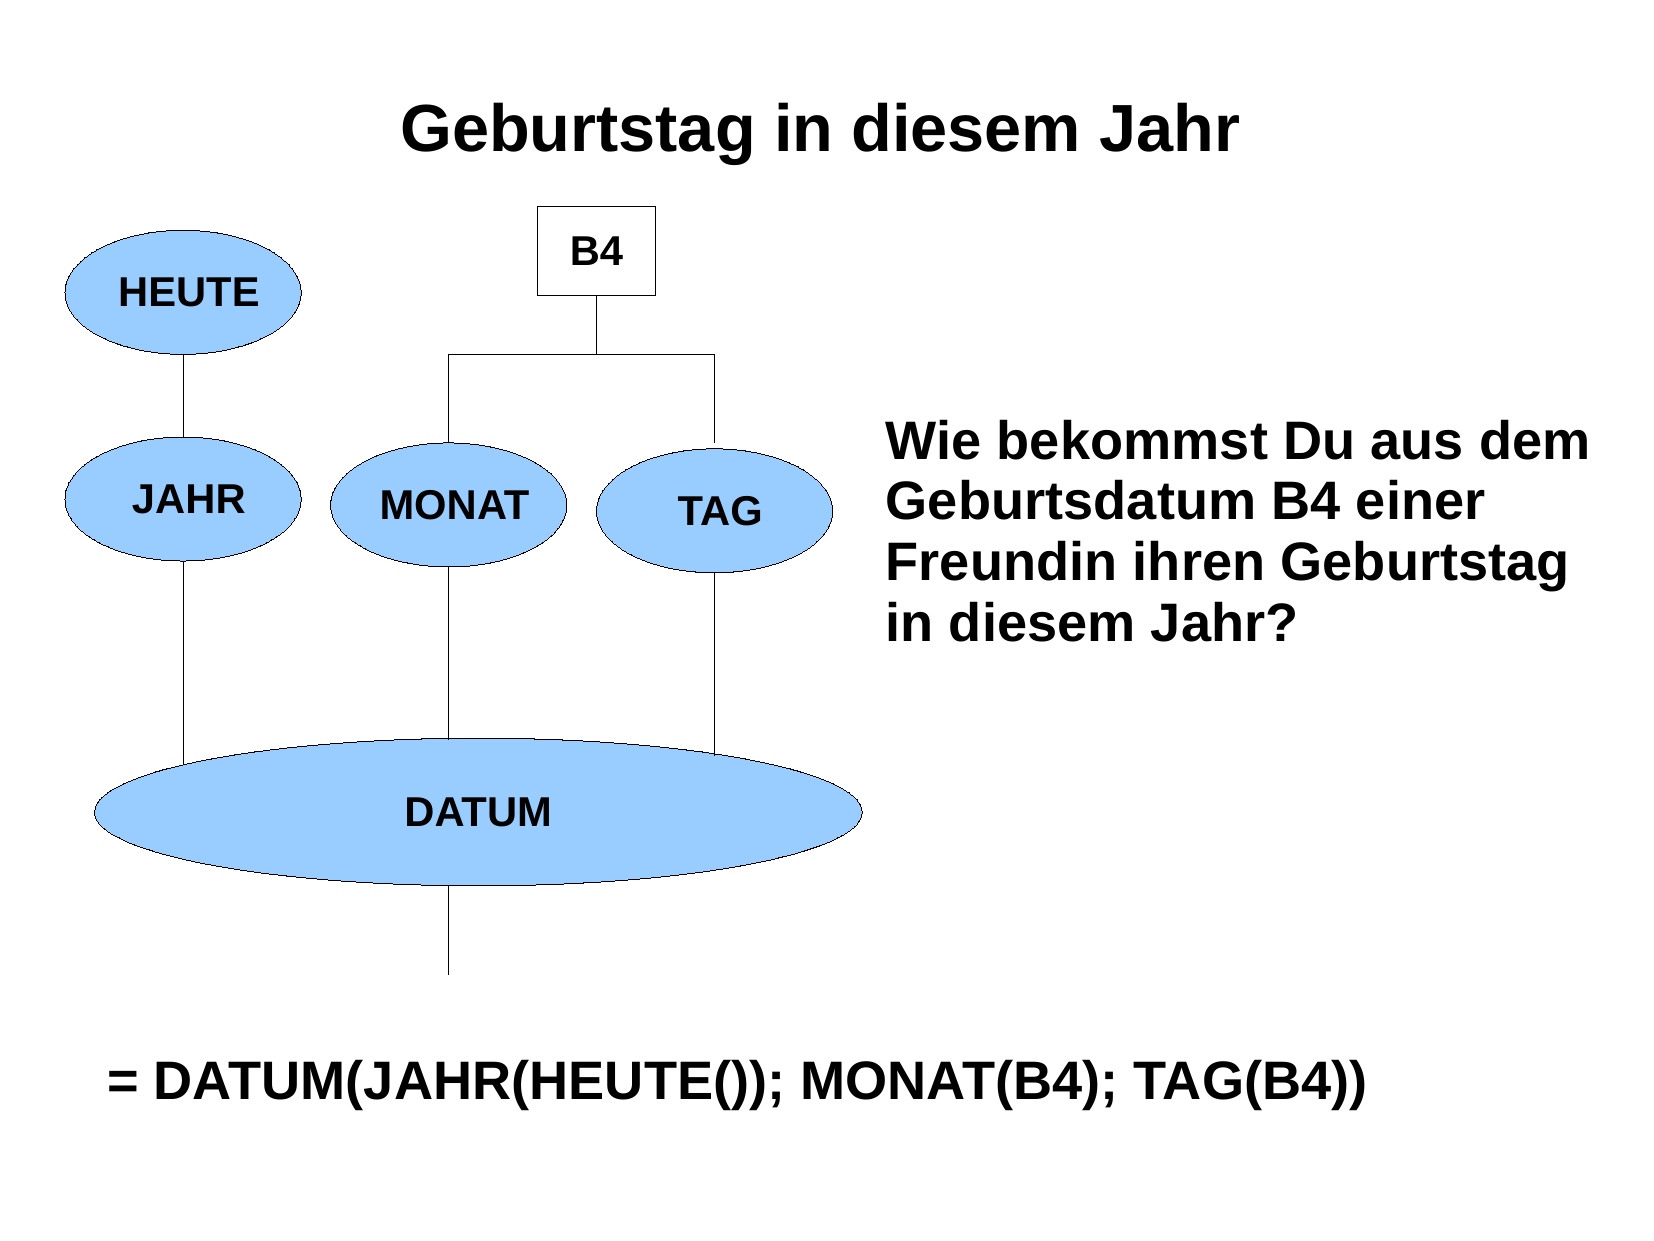

# Geburtstag in diesem Jahr
B4
 HEUTE
Wie bekommst Du aus dem Geburtsdatum B4 einer Freundin ihren Geburtstag in diesem Jahr?
 JAHR
 MONAT
 TAG
DATUM
= DATUM(JAHR(HEUTE()); MONAT(B4); TAG(B4))